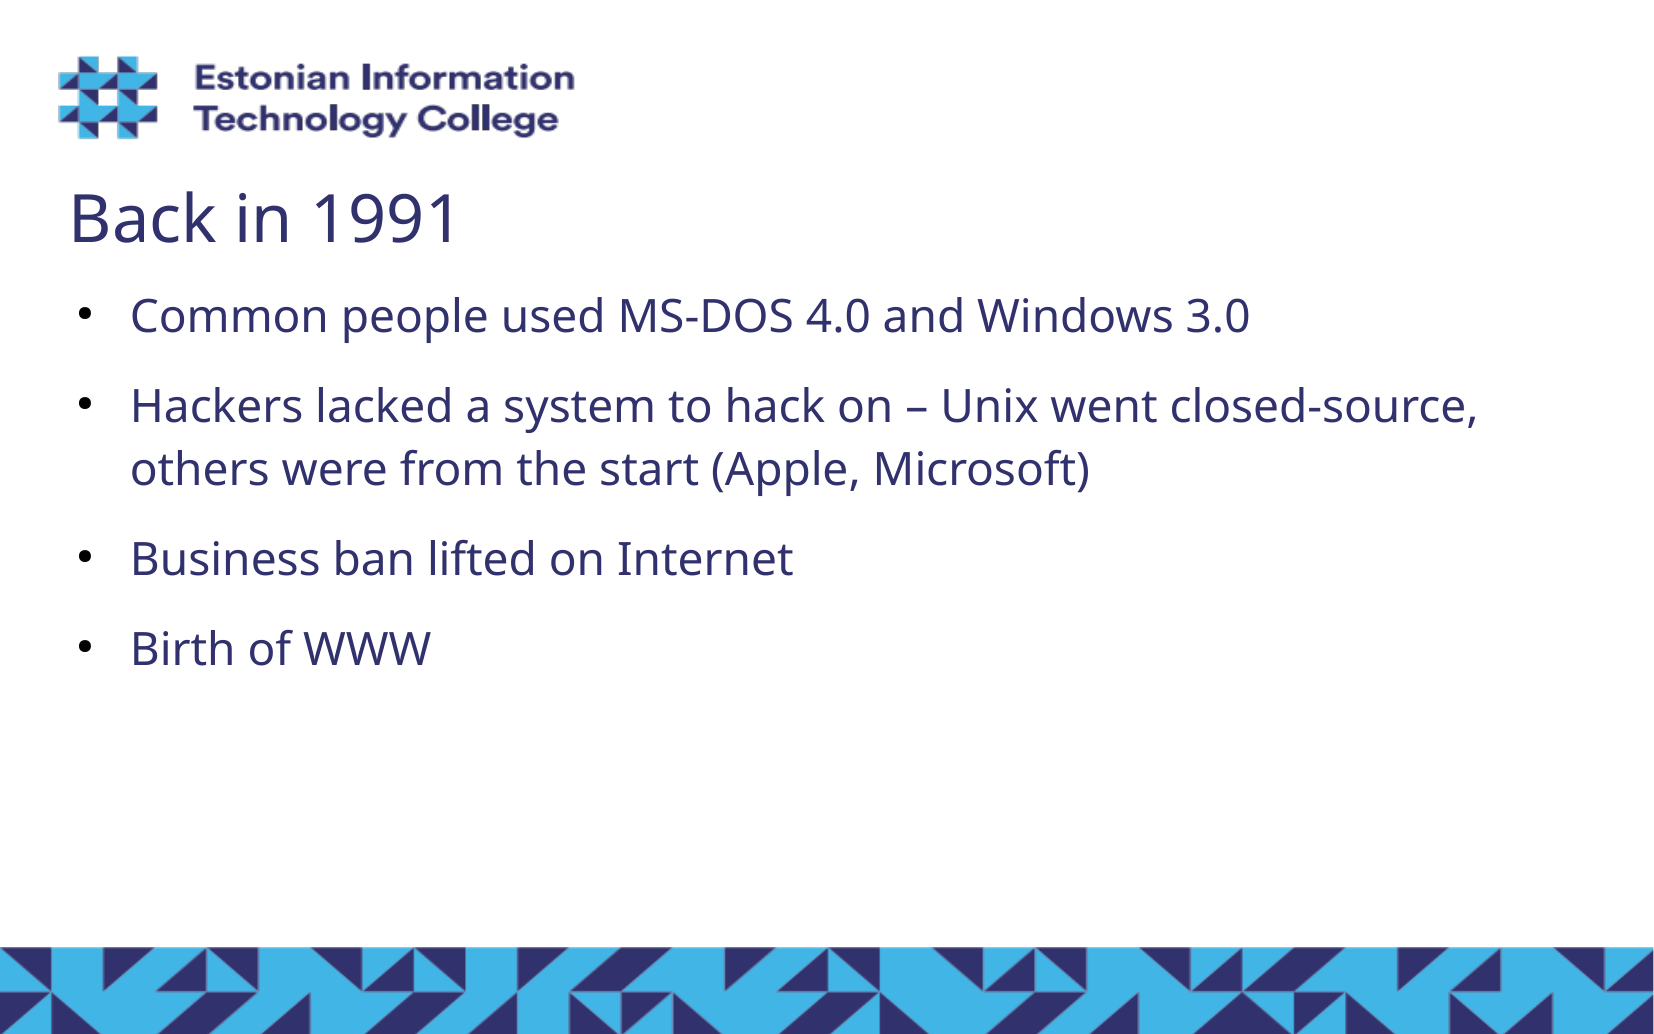

# Back in 1991
Common people used MS-DOS 4.0 and Windows 3.0
Hackers lacked a system to hack on – Unix went closed-source, others were from the start (Apple, Microsoft)
Business ban lifted on Internet
Birth of WWW